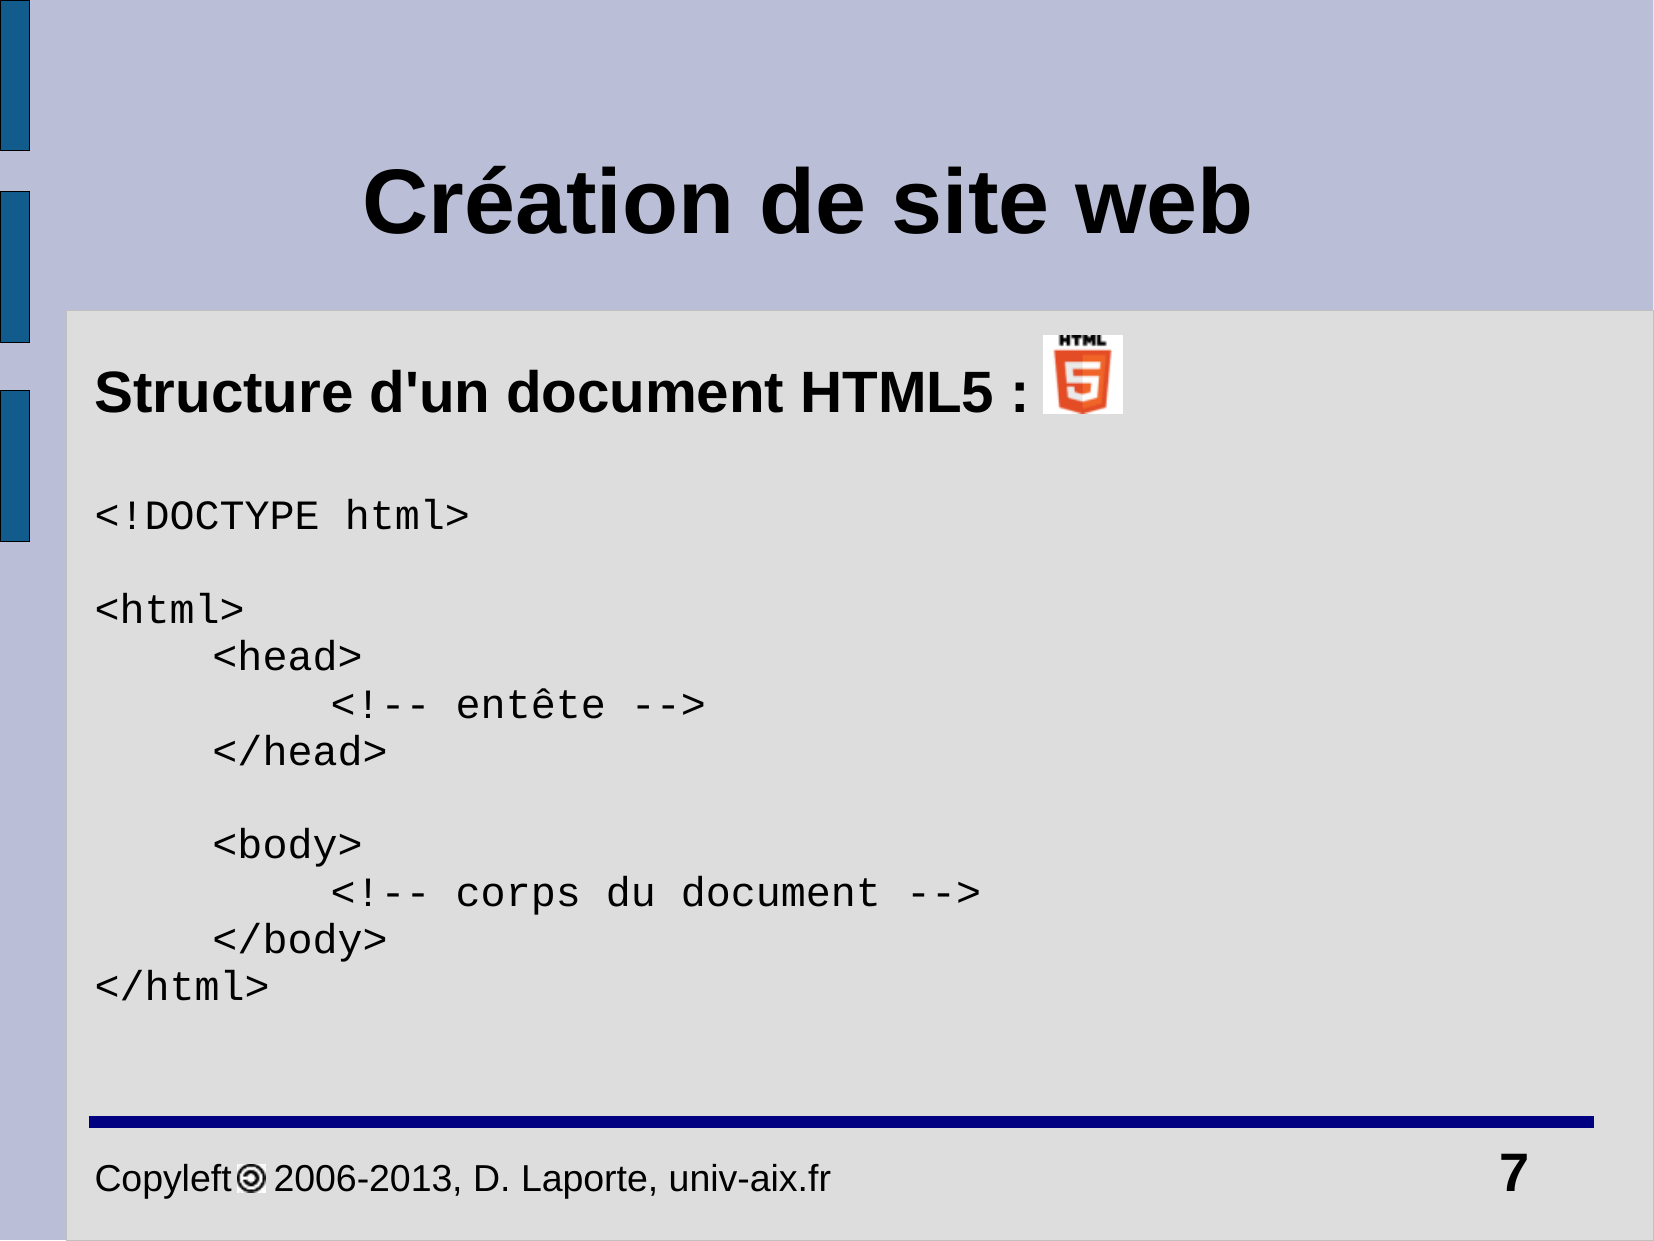

Structure d'un document HTML5 :
<!DOCTYPE html>
<html>
	<head>
 		<!-- entête -->
	</head>
	<body>
 		<!-- corps du document -->
	</body>
</html>